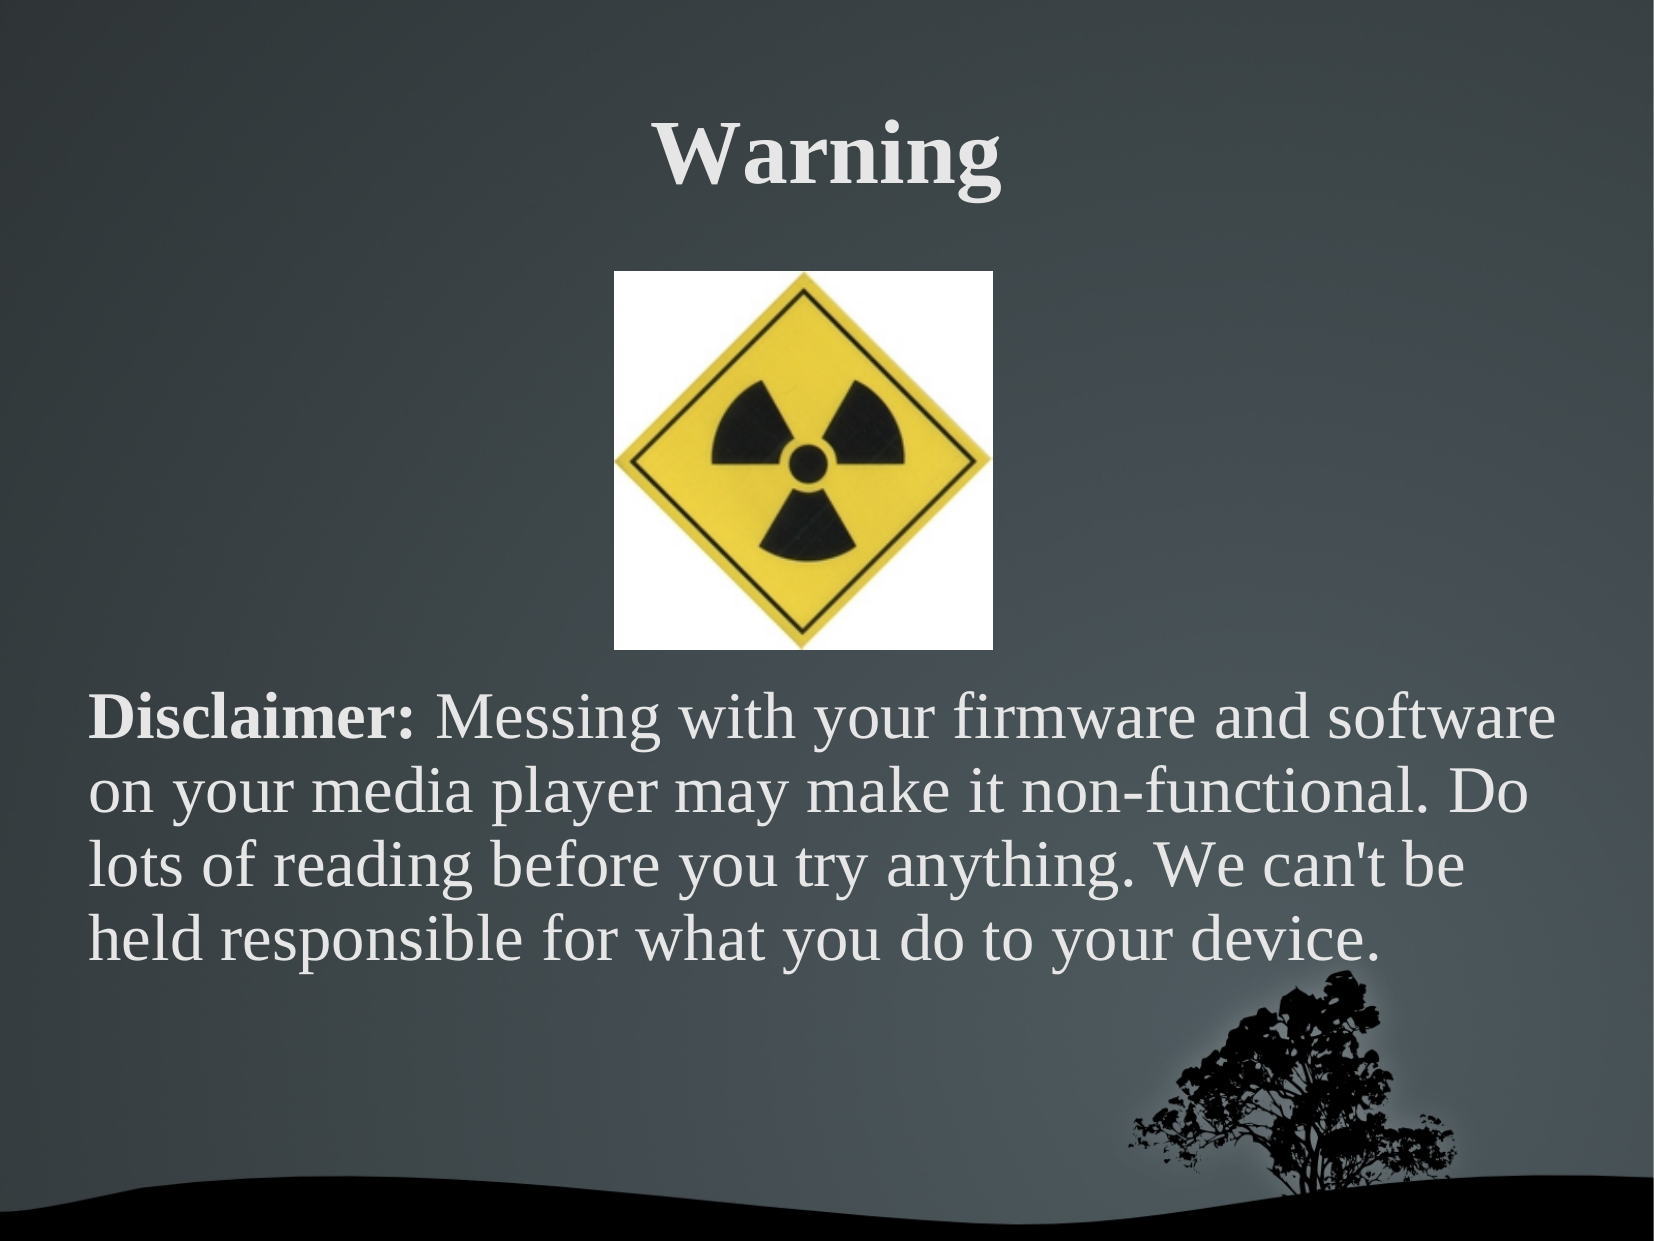

# Warning
Disclaimer: Messing with your firmware and software on your media player may make it non-functional. Do lots of reading before you try anything. We can't be held responsible for what you do to your device.